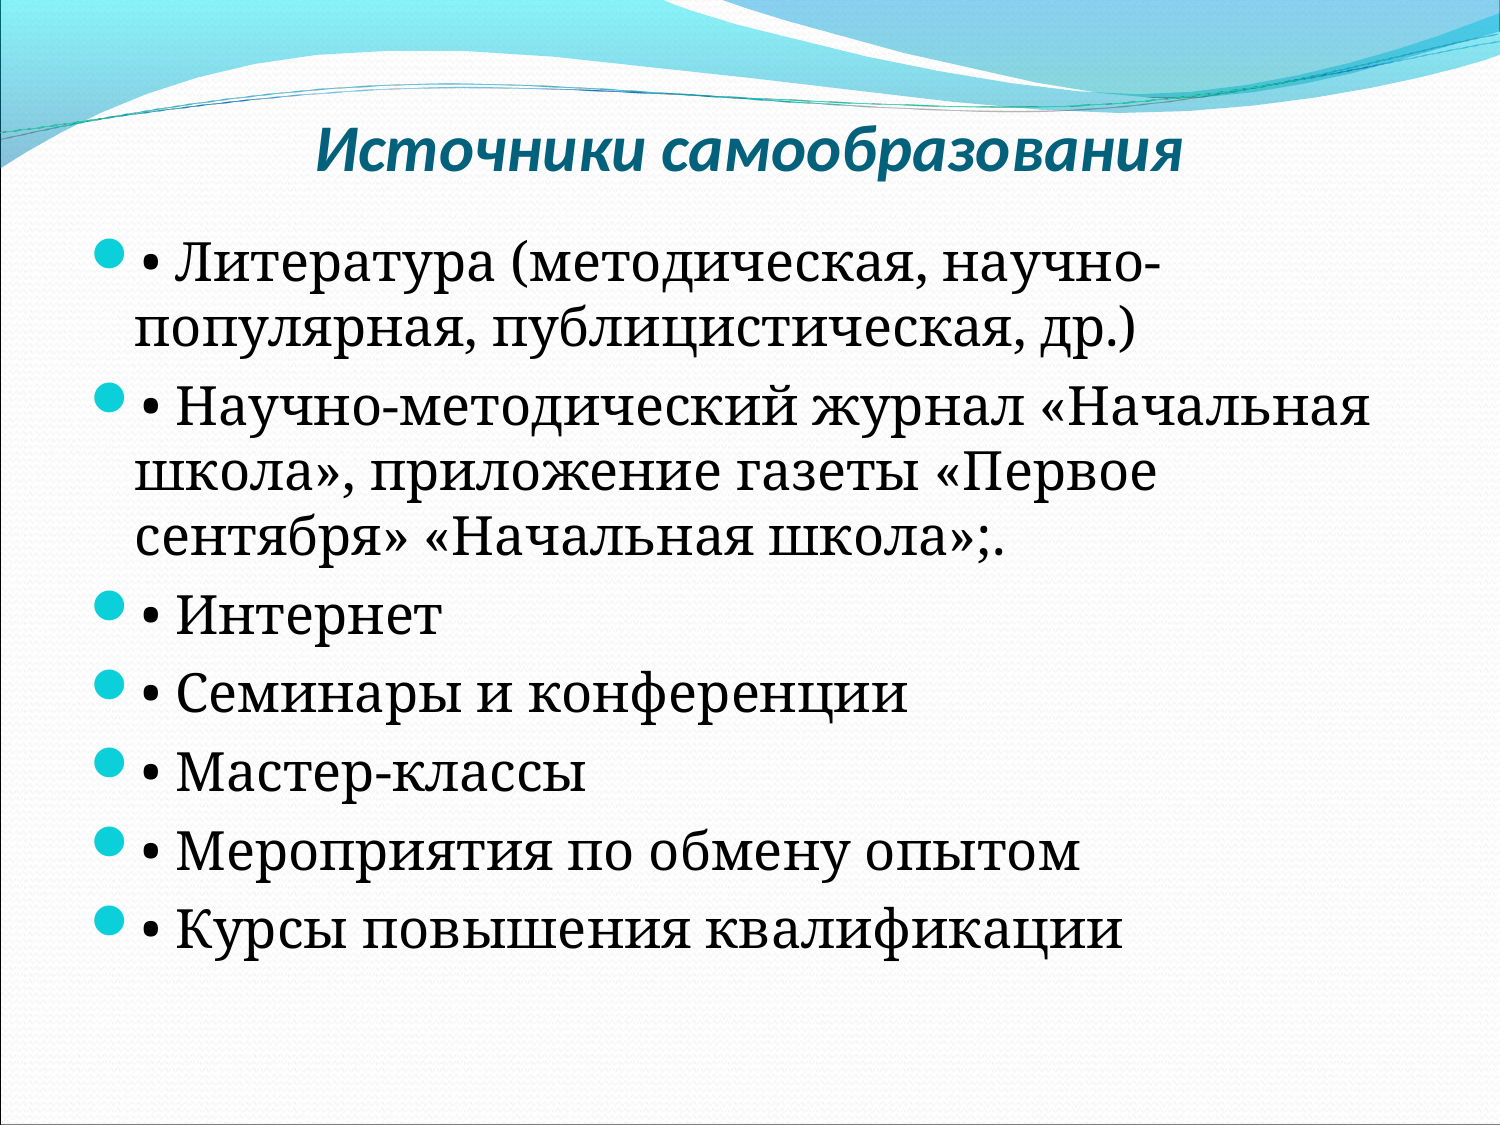

# Источники самообразования
• Литература (методическая, научно-популярная, публицистическая, др.)
• Научно-методический журнал «Начальная школа», приложение газеты «Первое сентября» «Начальная школа»;.
• Интернет
• Семинары и конференции
• Мастер-классы
• Мероприятия по обмену опытом
• Курсы повышения квалификации